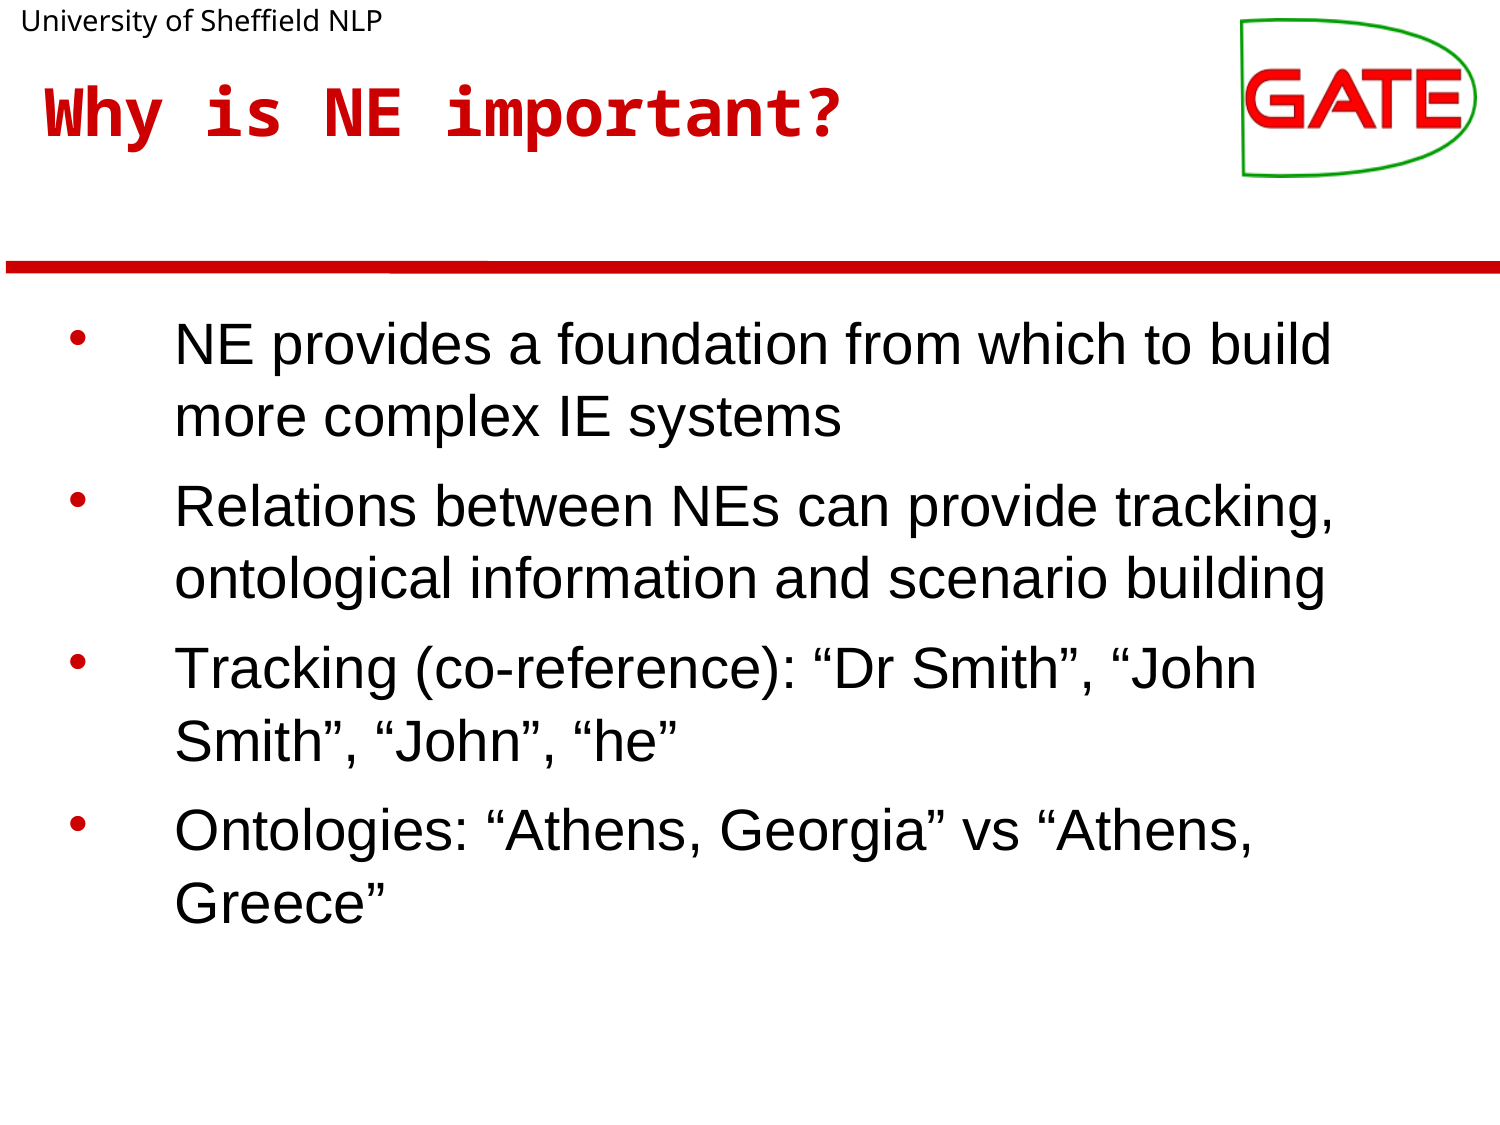

Why is NE important?
NE provides a foundation from which to build more complex IE systems
Relations between NEs can provide tracking, ontological information and scenario building
Tracking (co-reference): “Dr Smith”, “John Smith”, “John”, “he”
Ontologies: “Athens, Georgia” vs “Athens, Greece”